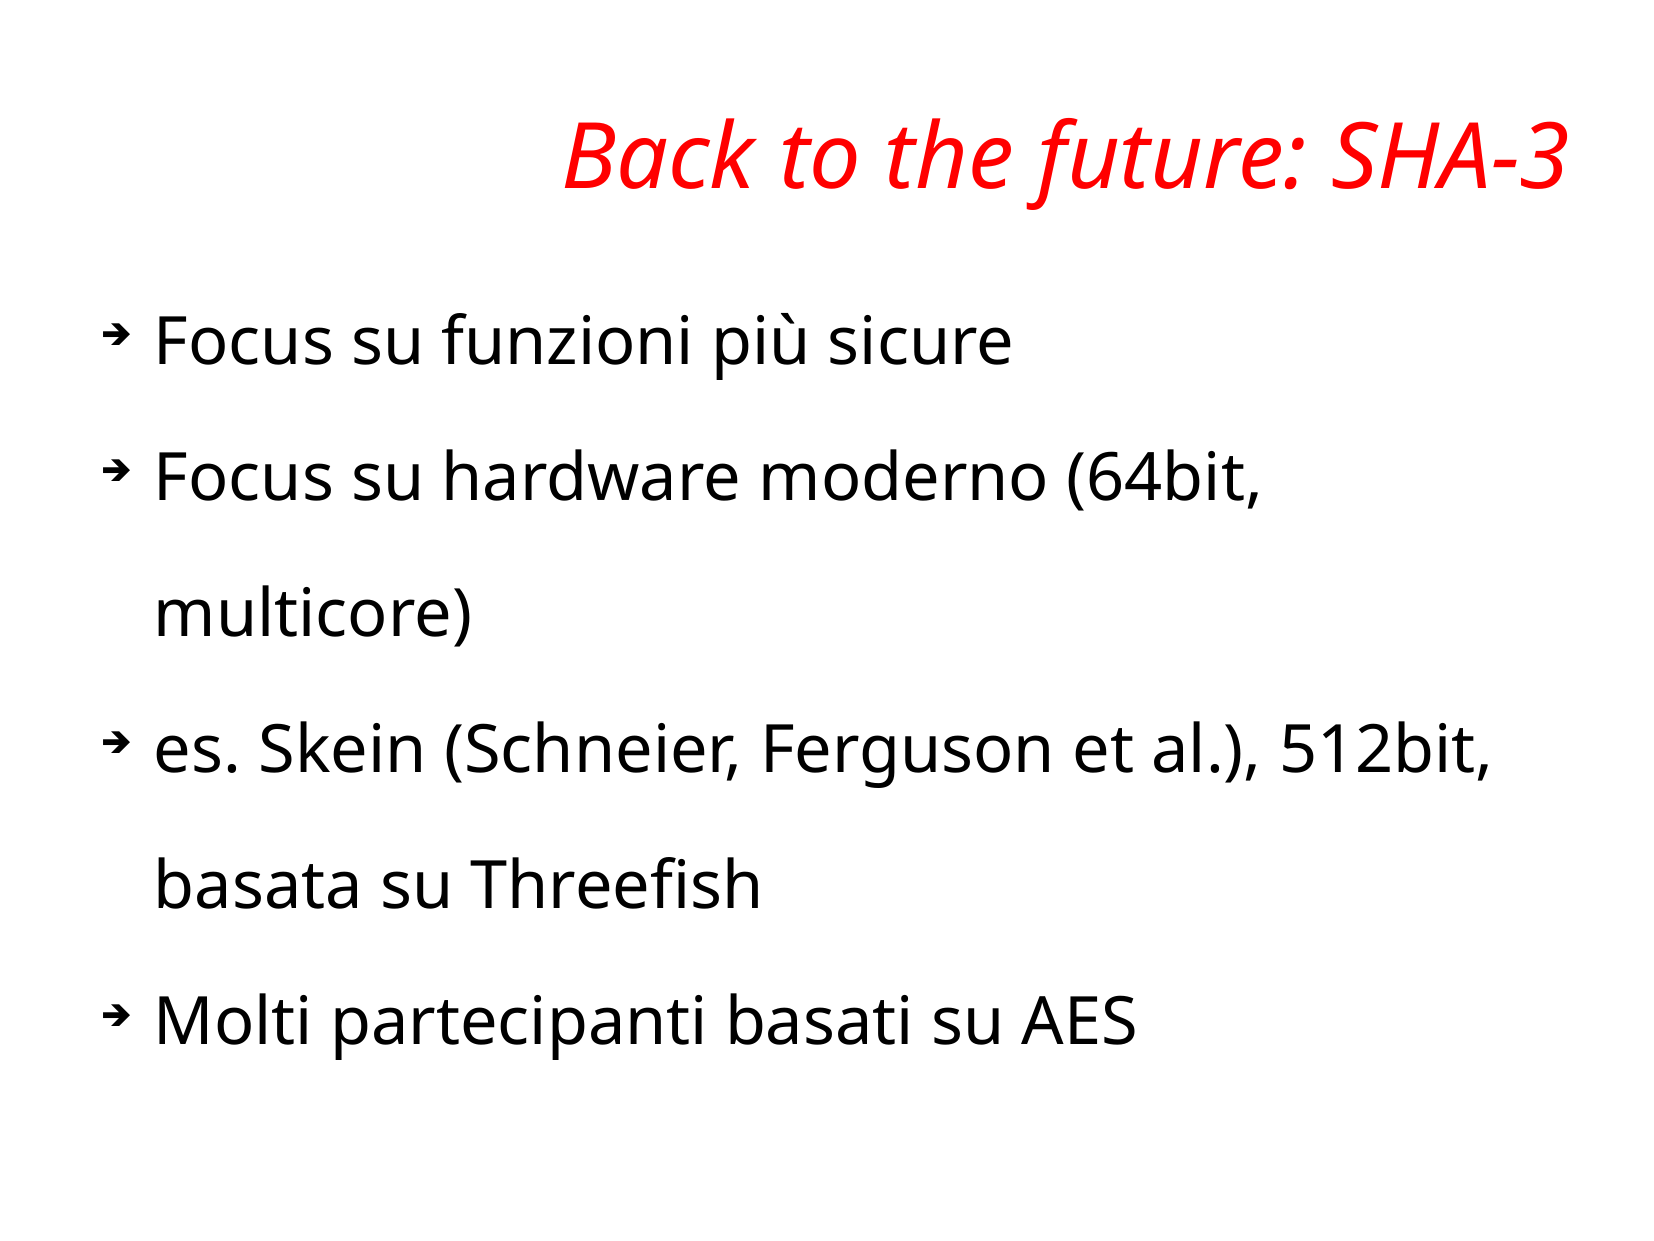

# Back to the future: SHA-3
Focus su funzioni più sicure
Focus su hardware moderno (64bit, multicore)
es. Skein (Schneier, Ferguson et al.), 512bit, basata su Threefish
Molti partecipanti basati su AES